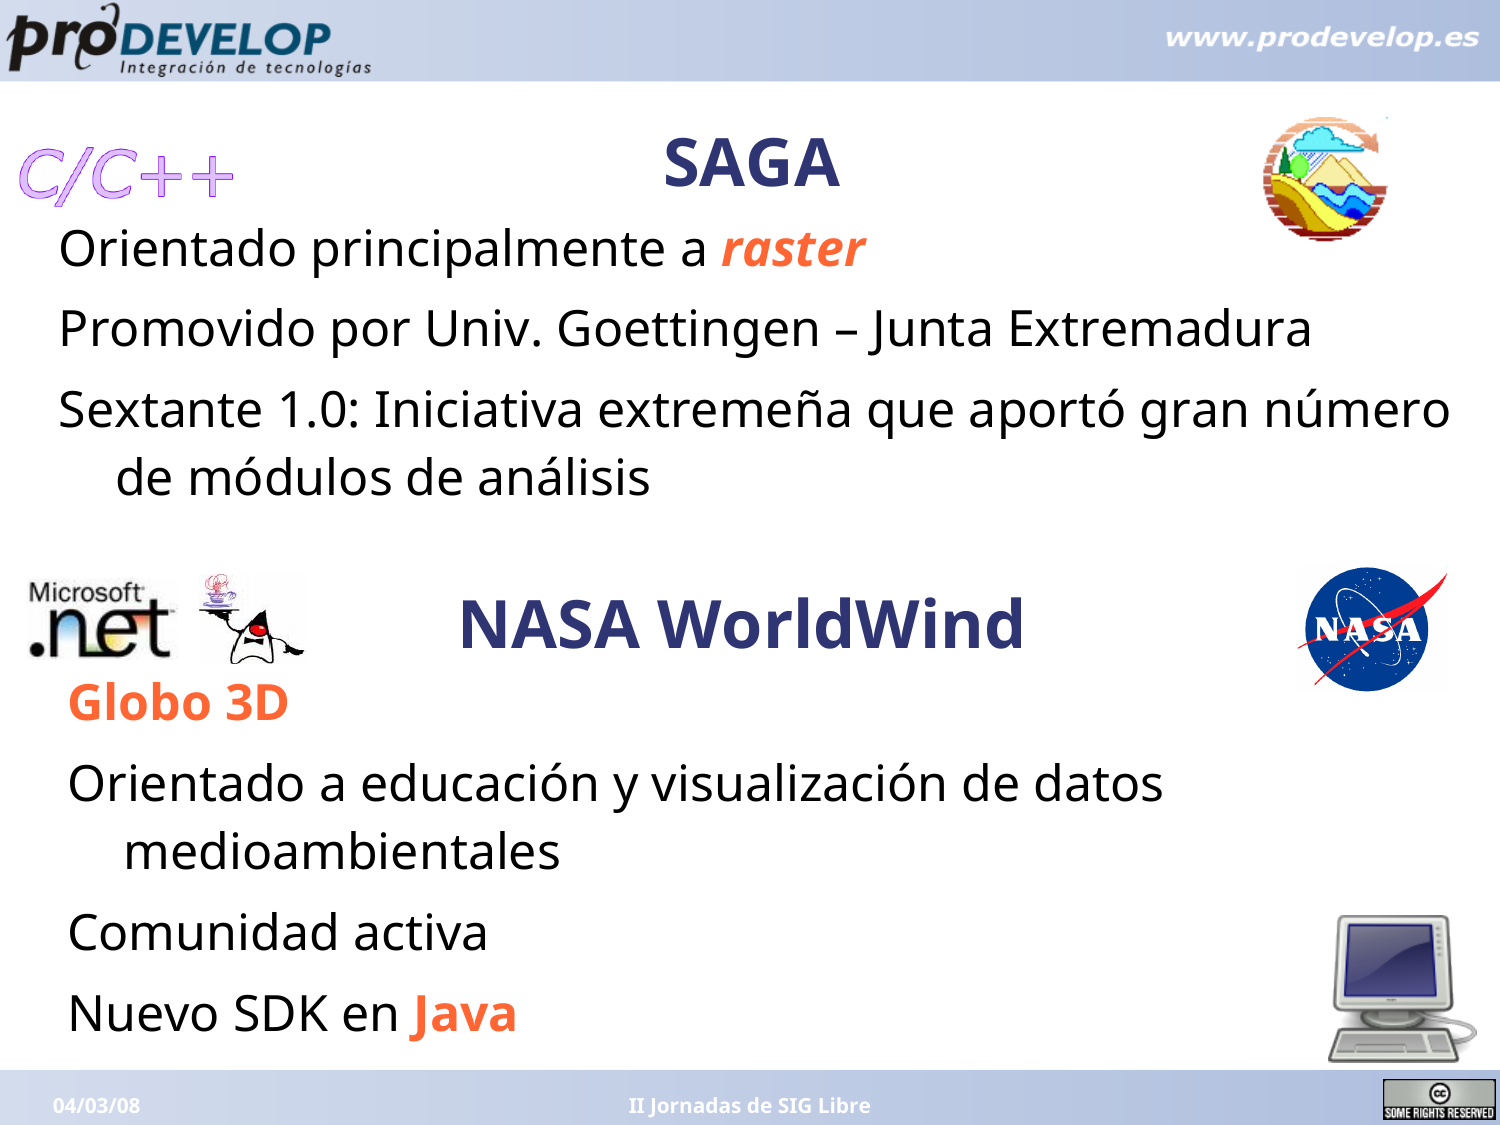

# SAGA
Orientado principalmente a raster
Promovido por Univ. Goettingen – Junta Extremadura
Sextante 1.0: Iniciativa extremeña que aportó gran número de módulos de análisis
NASA WorldWind
Globo 3D
Orientado a educación y visualización de datos medioambientales
Comunidad activa
Nuevo SDK en Java
25/10/2006
28
Plan Difusión Interna gvSIG v. 2.0